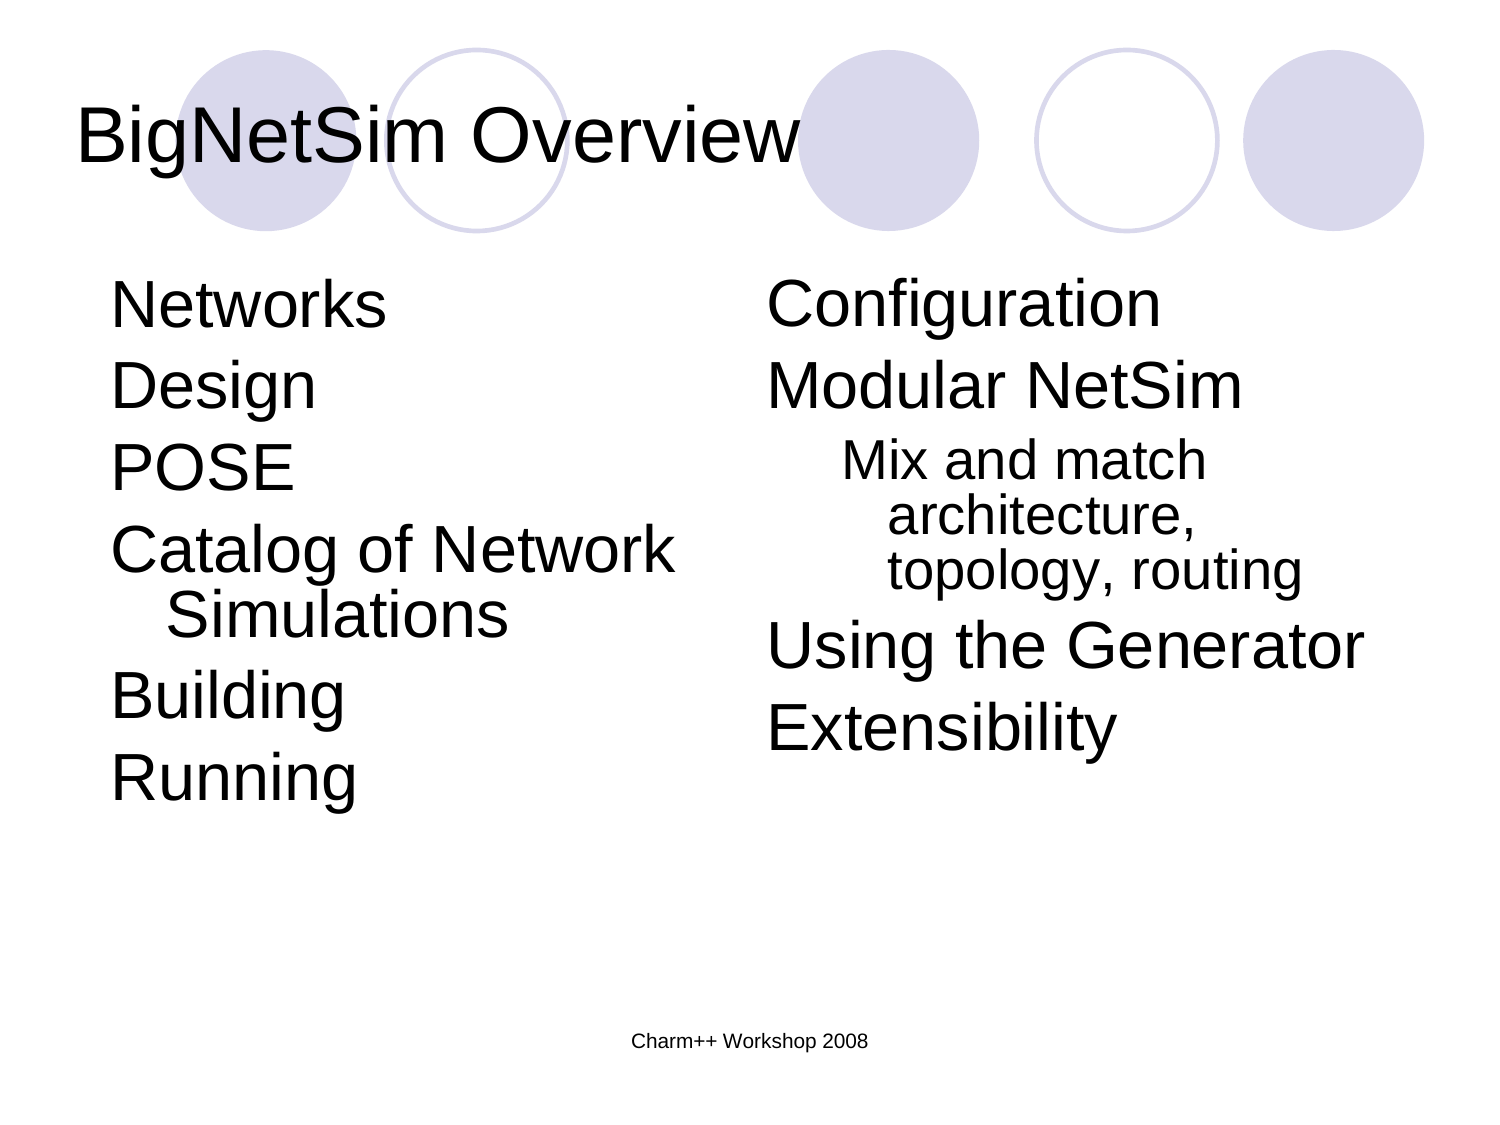

# BigNetSim Overview
Configuration
Modular NetSim
Mix and match architecture, topology, routing
Using the Generator
Extensibility
Networks
Design
POSE
Catalog of Network Simulations
Building
Running
Charm++ Workshop 2008